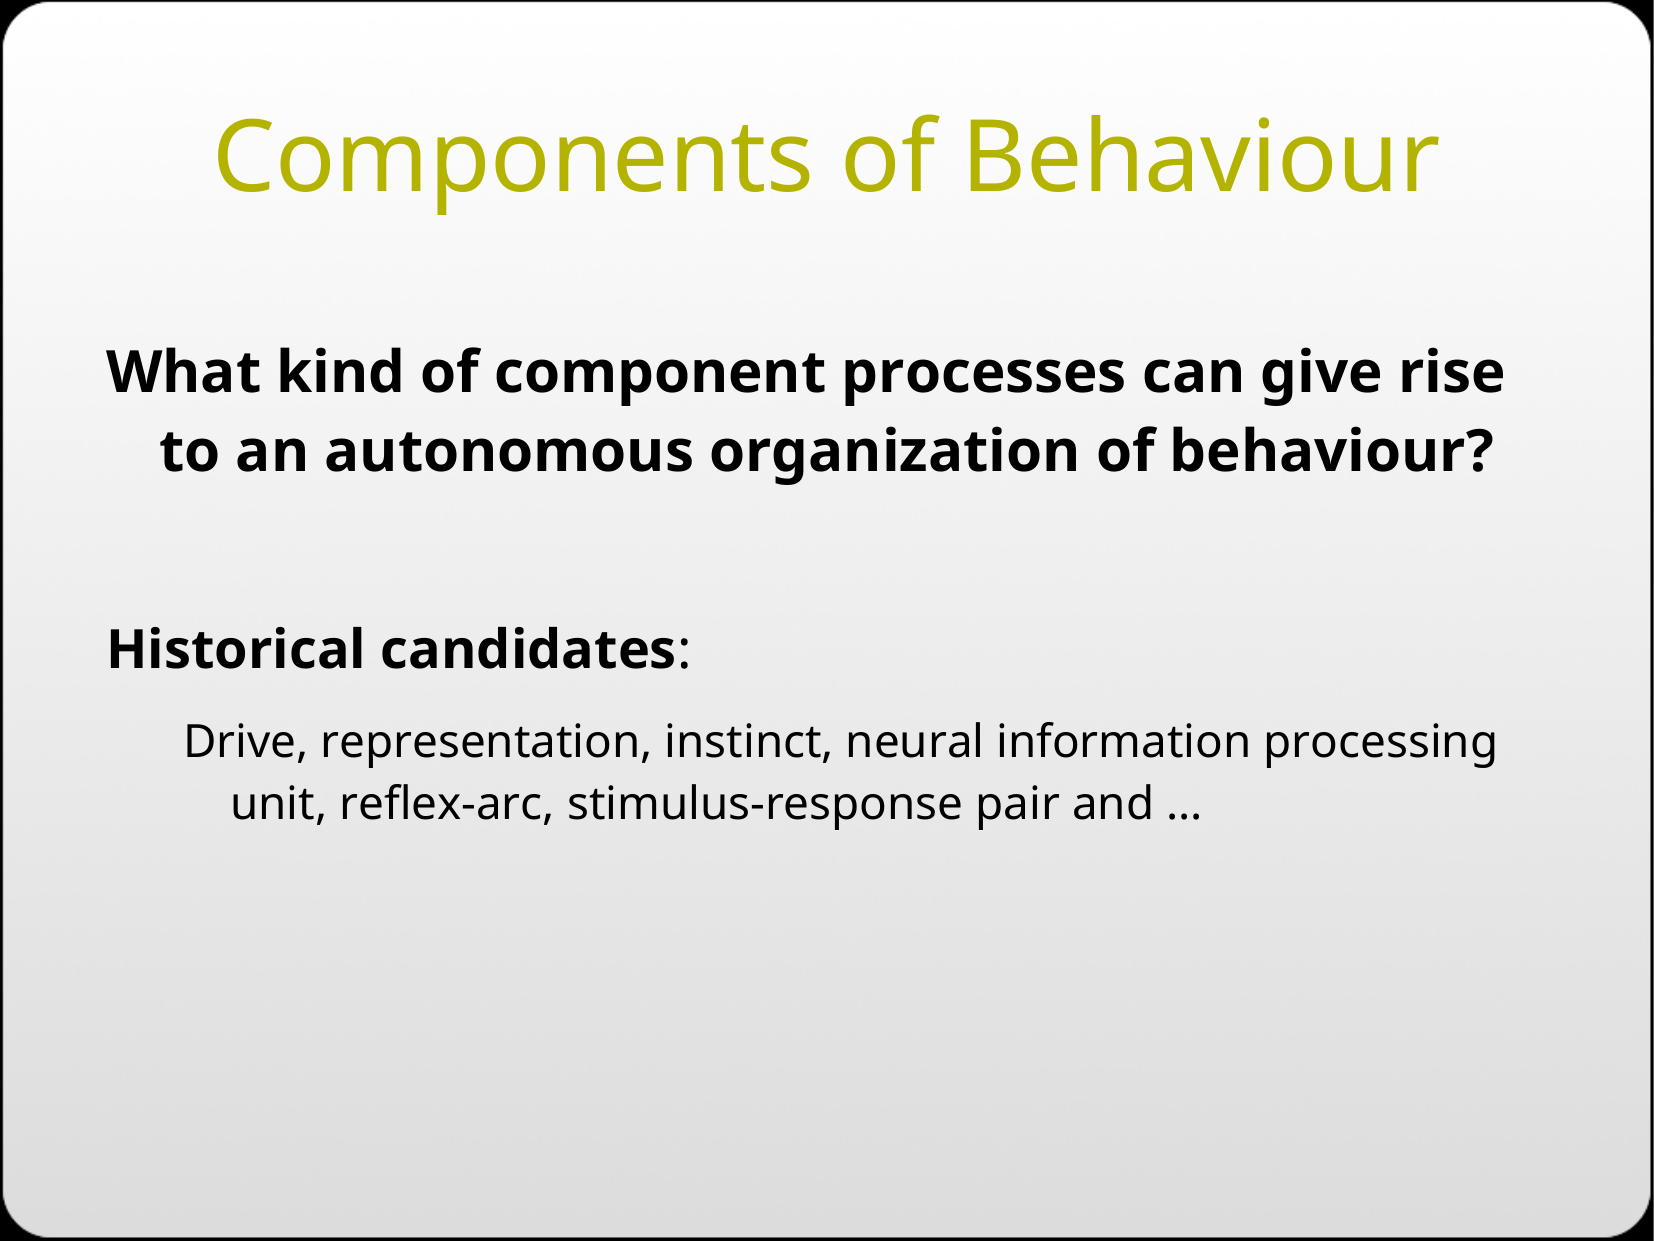

# Components of Behaviour
What kind of component processes can give rise to an autonomous organization of behaviour?
Historical candidates:
Drive, representation, instinct, neural information processing unit, reflex-arc, stimulus-response pair and ...